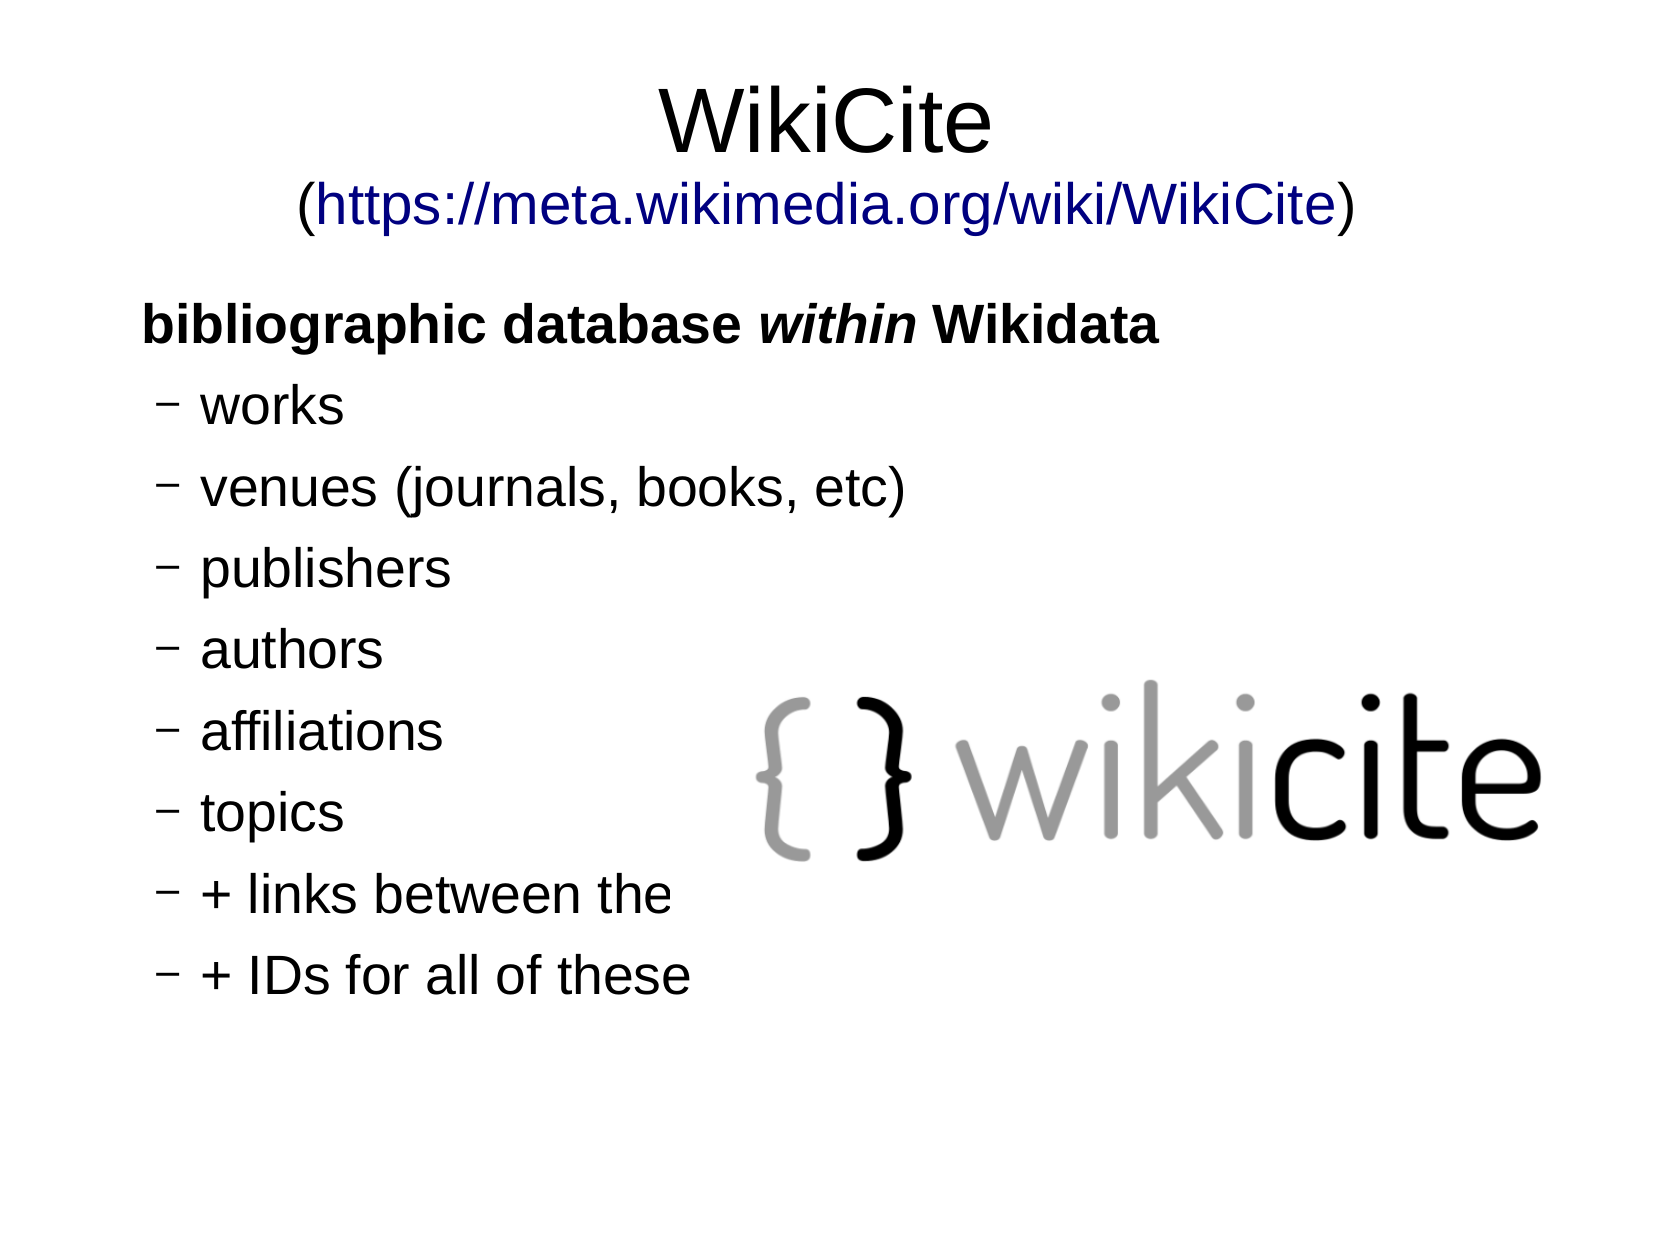

# WikiCite (https://meta.wikimedia.org/wiki/WikiCite)
bibliographic database within Wikidata
works
venues (journals, books, etc)
publishers
authors
affiliations
topics
+ links between these
+ IDs for all of these